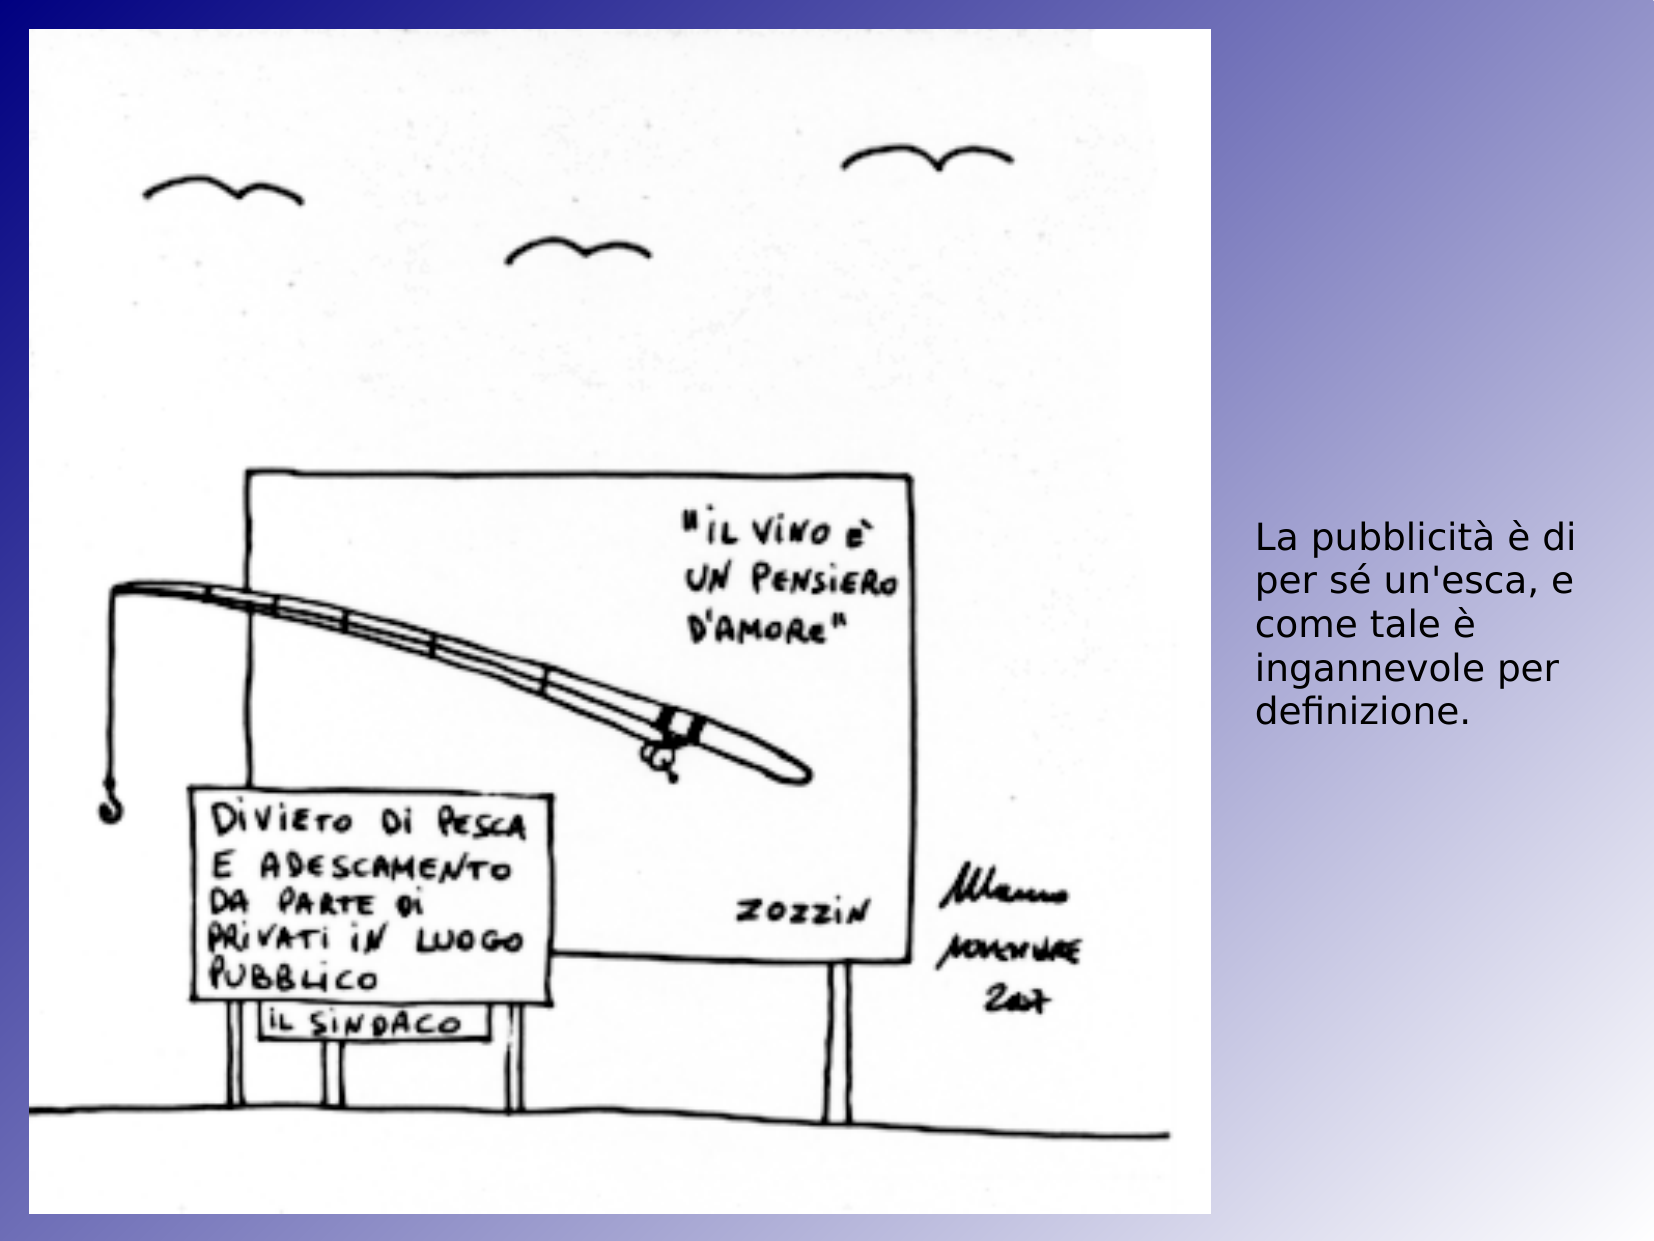

La pubblicità è di per sé un'esca, e come tale è ingannevole per definizione.